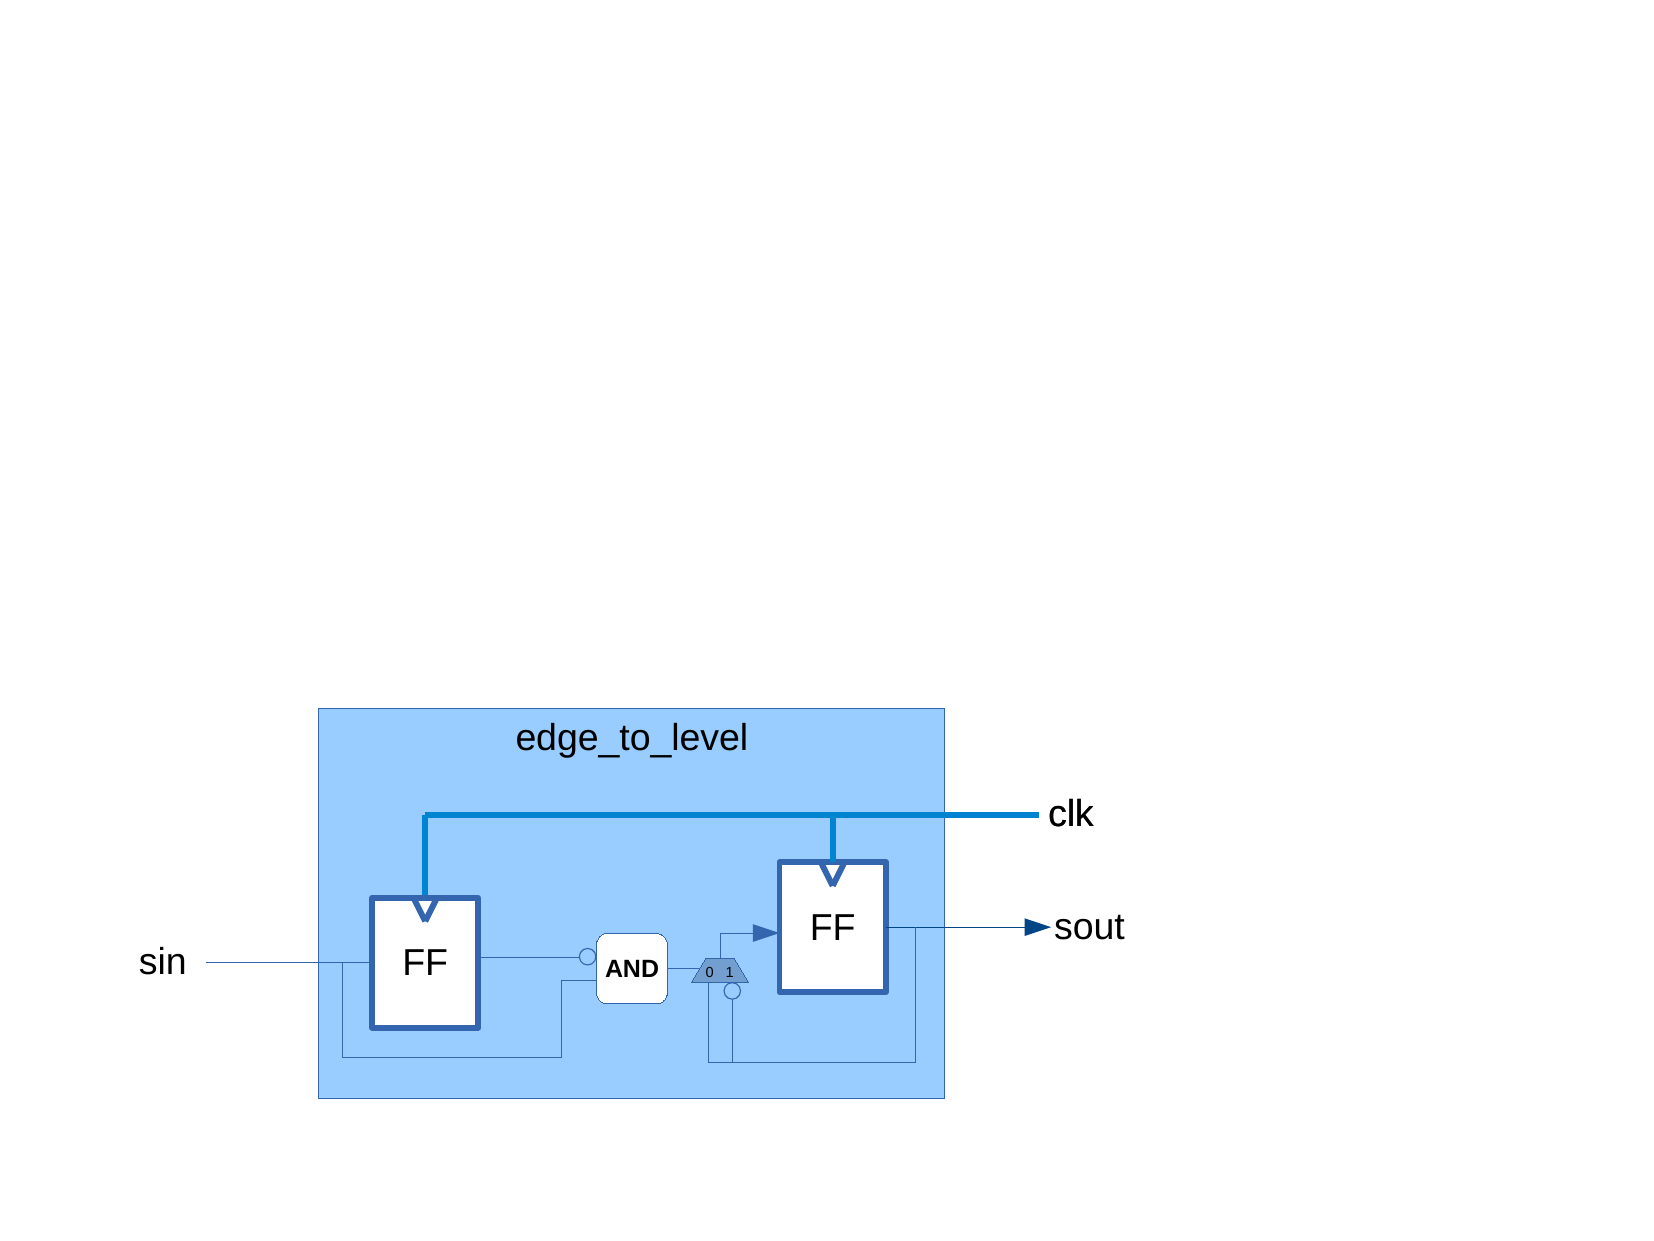

edge_to_level
clk
clk
FF
FF
FF
sout
AND
sin
0 1